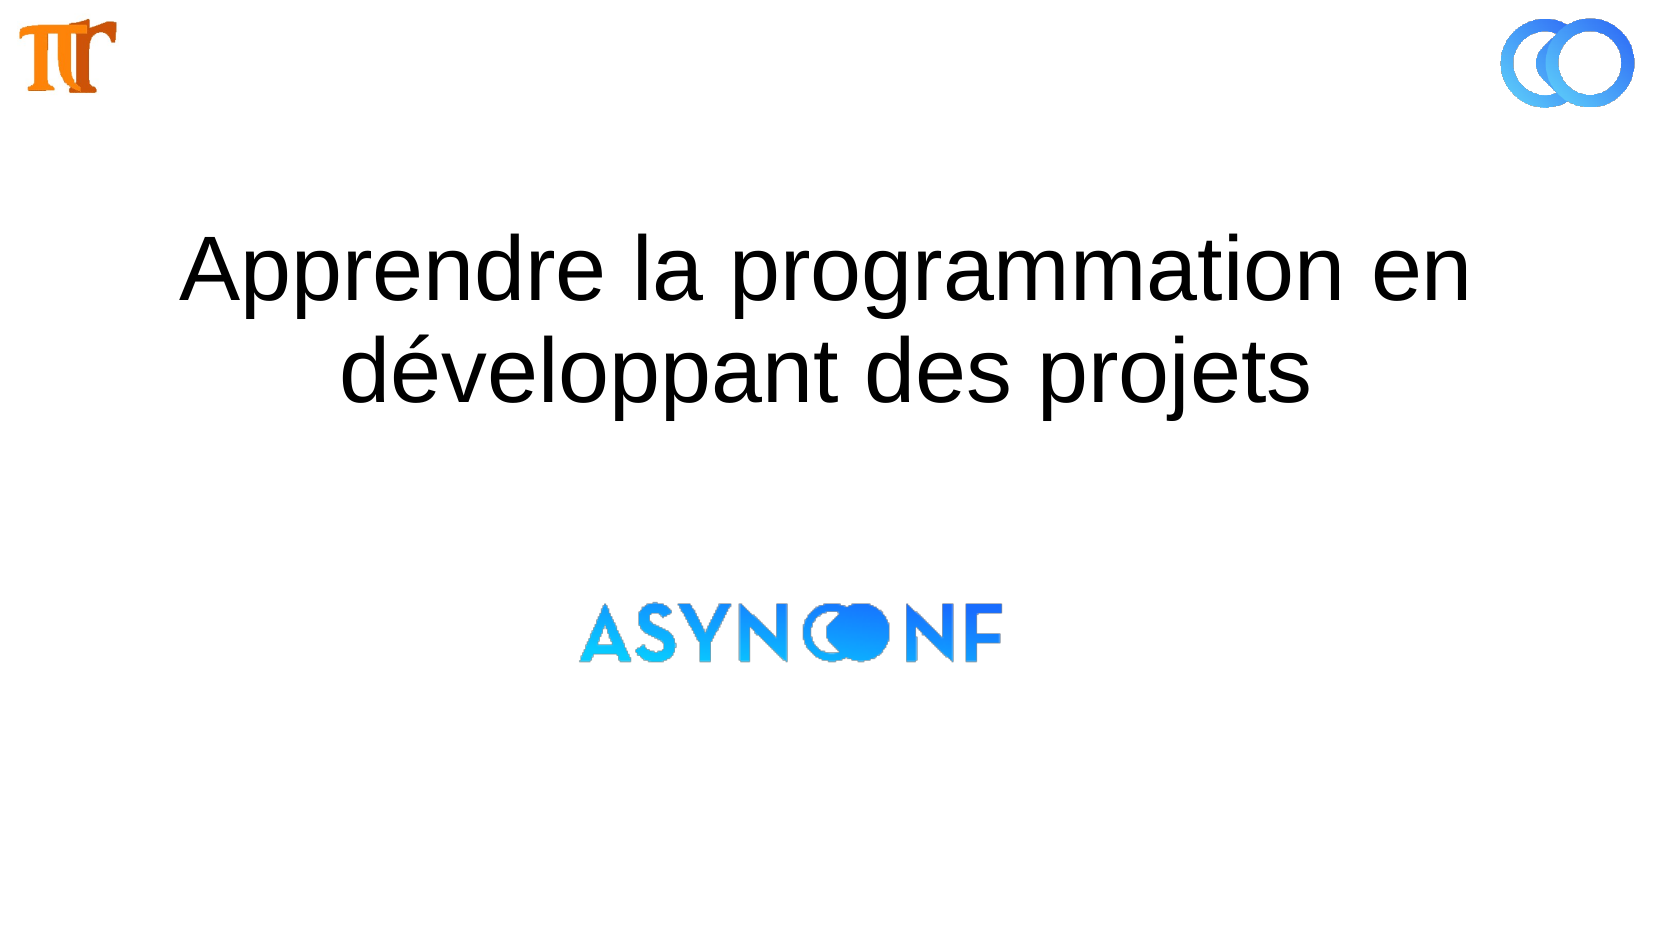

# Apprendre la programmation en développant des projets